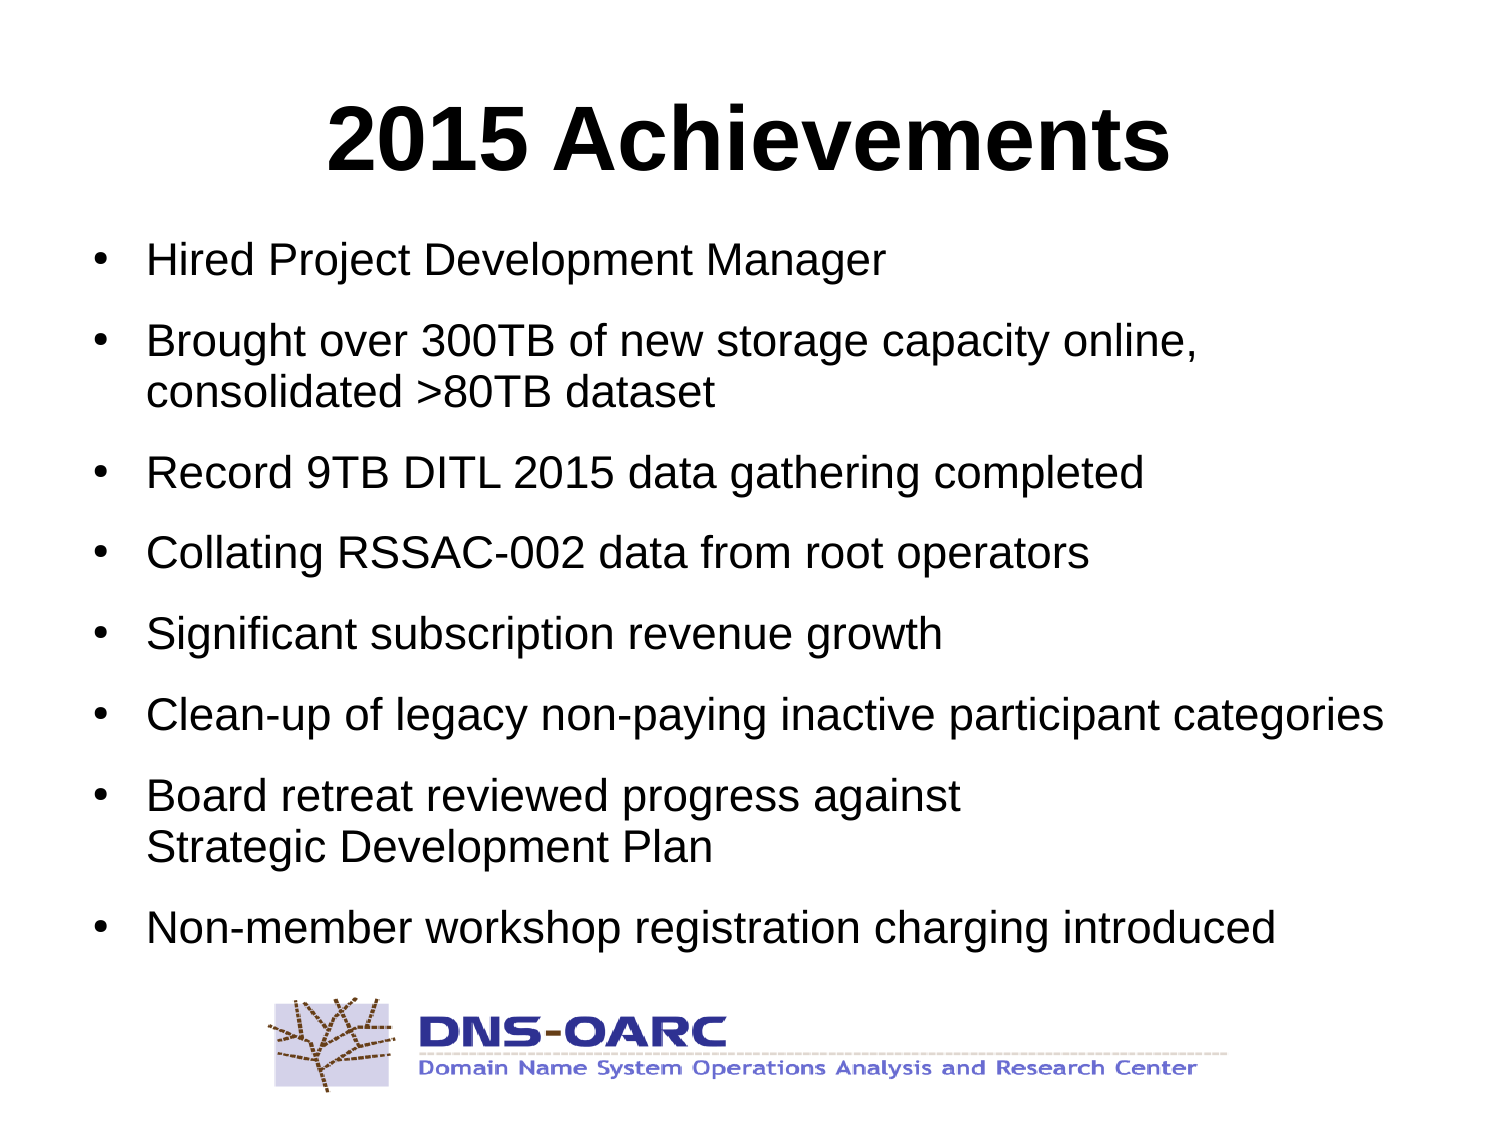

# 2015 Achievements
Hired Project Development Manager
Brought over 300TB of new storage capacity online, consolidated >80TB dataset
Record 9TB DITL 2015 data gathering completed
Collating RSSAC-002 data from root operators
Significant subscription revenue growth
Clean-up of legacy non-paying inactive participant categories
Board retreat reviewed progress against
Strategic Development Plan
Non-member workshop registration charging introduced